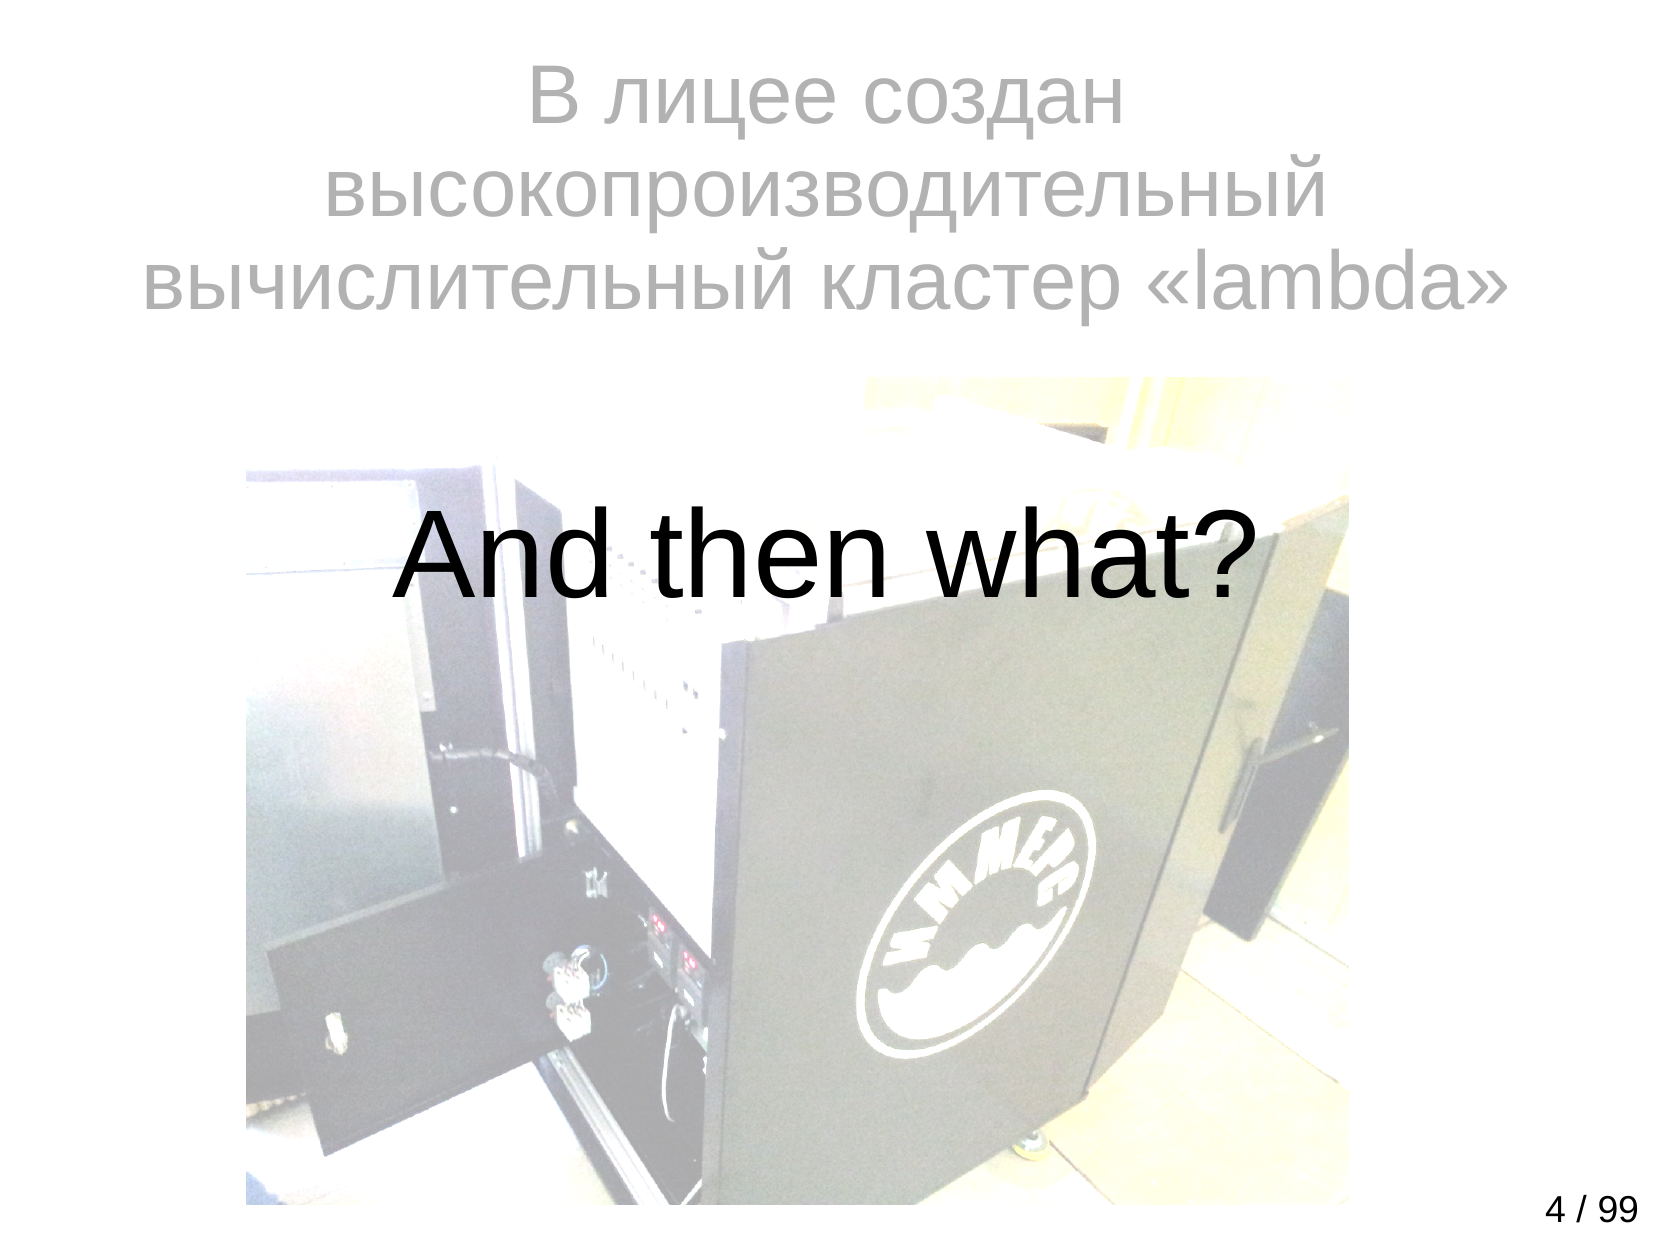

# В лицее создан высокопроизводительный вычислительный кластер «lambda»
And then what?
4 / 99